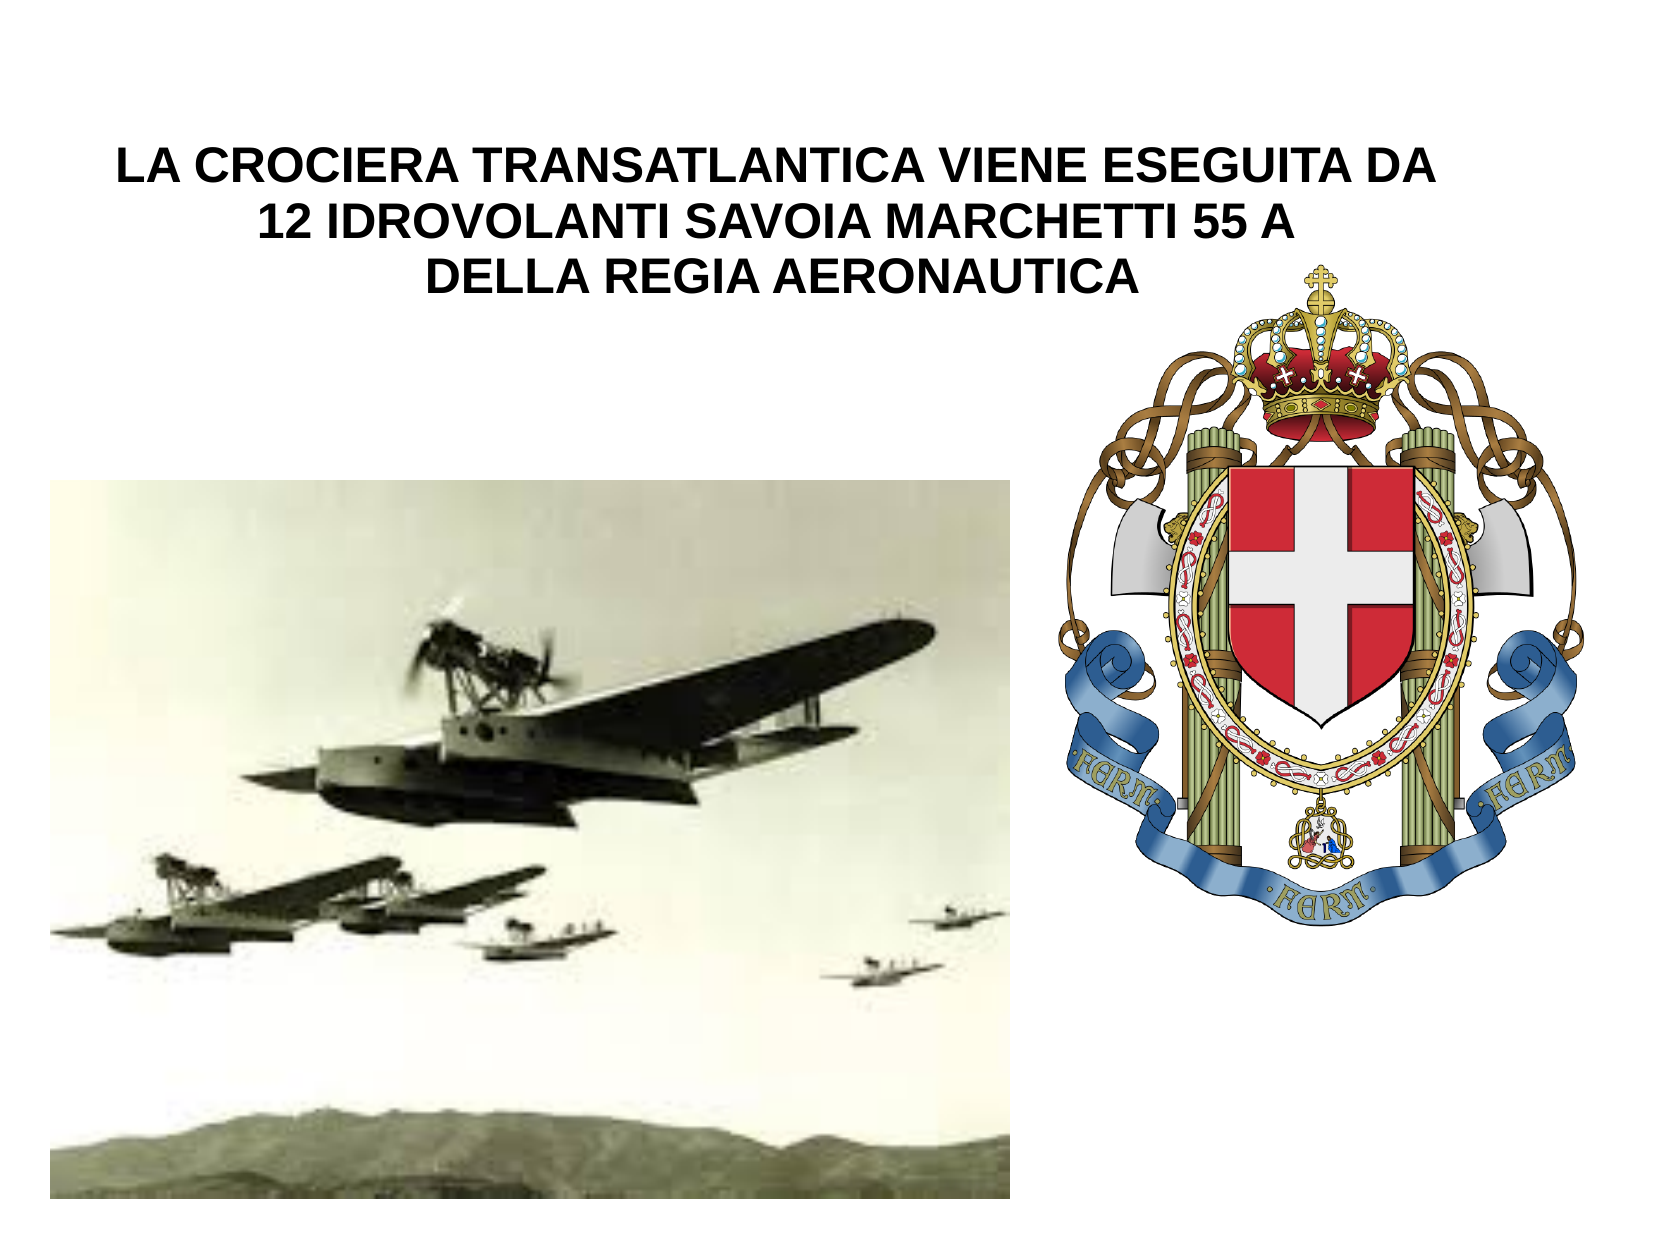

LA CROCIERA TRANSATLANTICA VIENE ESEGUITA DA
12 IDROVOLANTI SAVOIA MARCHETTI 55 A
DELLA REGIA AERONAUTICA